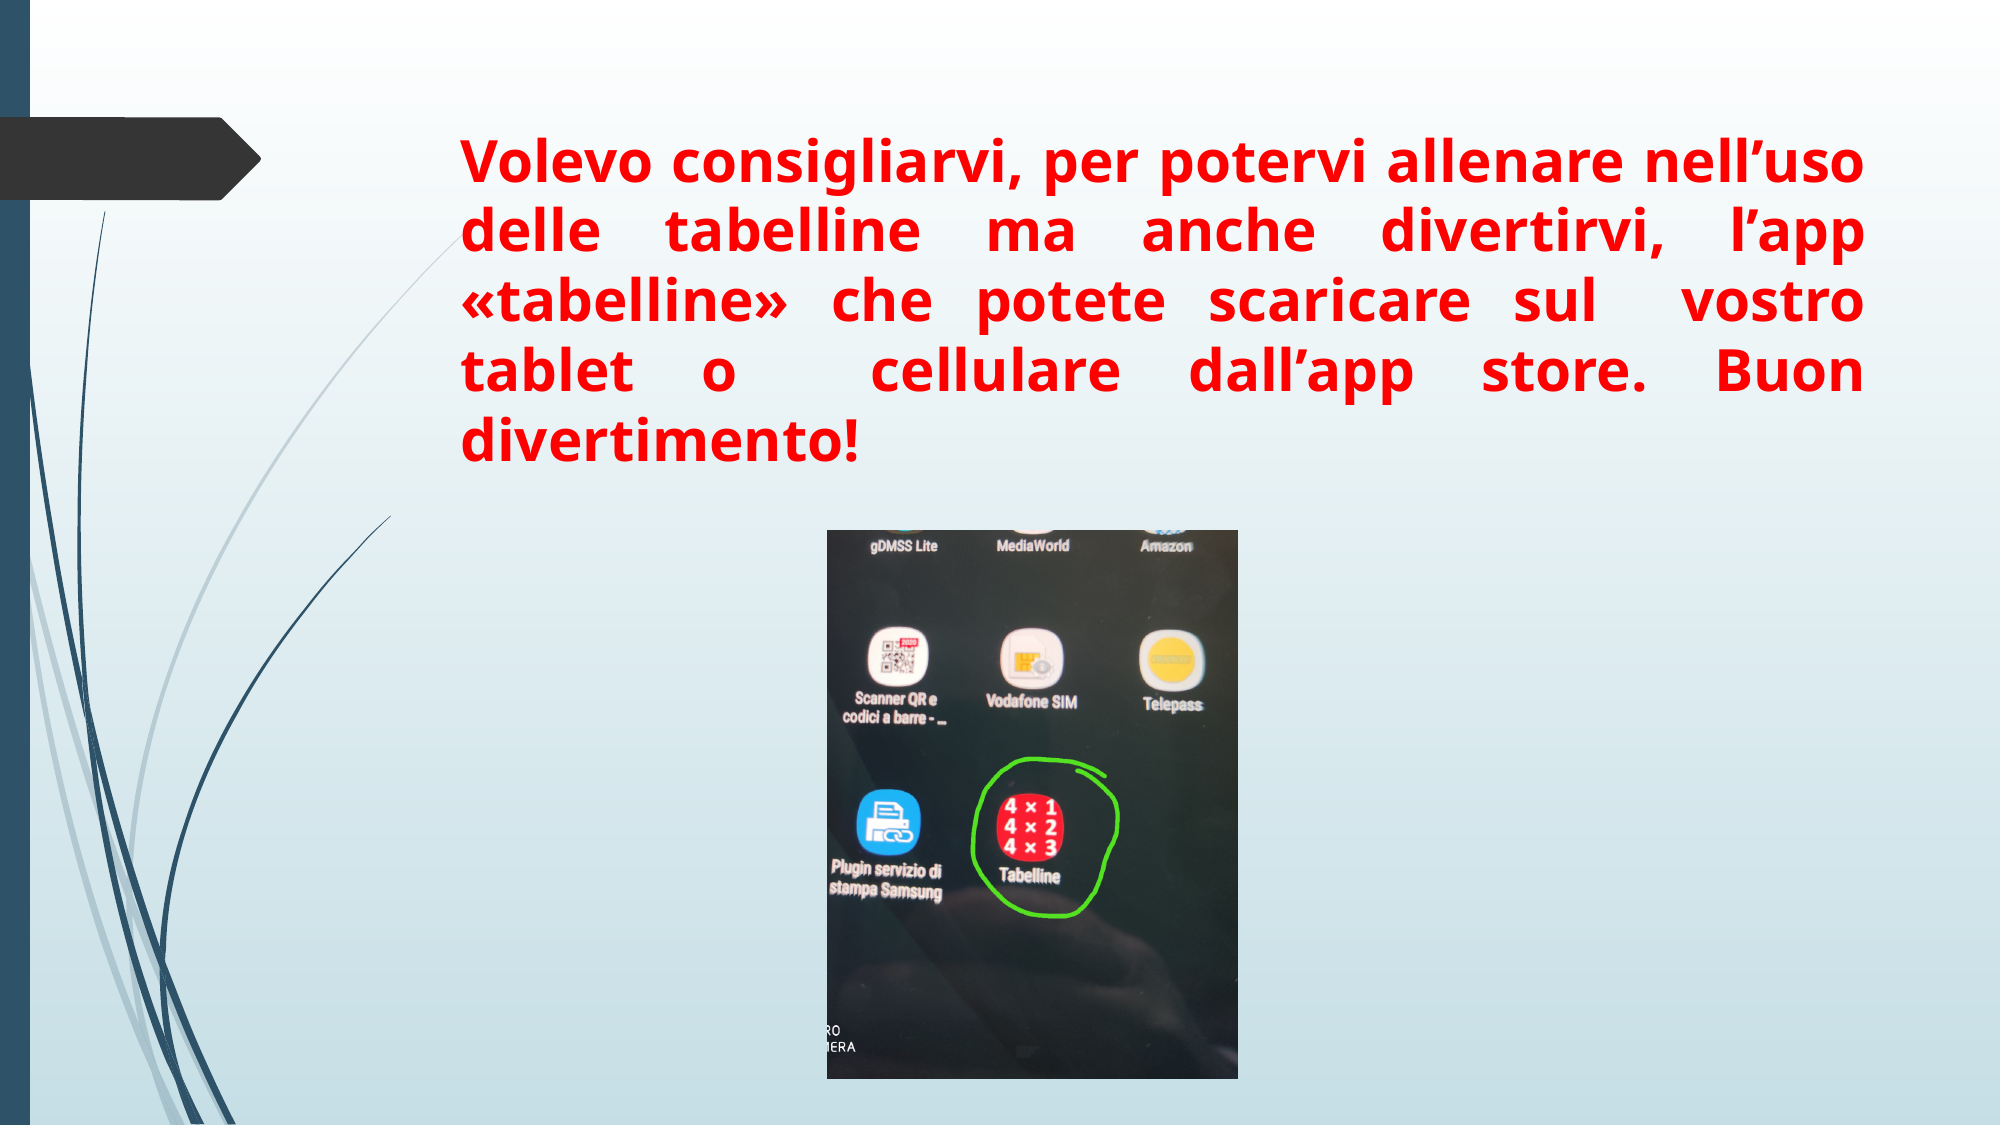

# Volevo consigliarvi, per potervi allenare nell’uso delle tabelline ma anche divertirvi, l’app «tabelline» che potete scaricare sul vostro tablet o cellulare dall’app store. Buon divertimento!